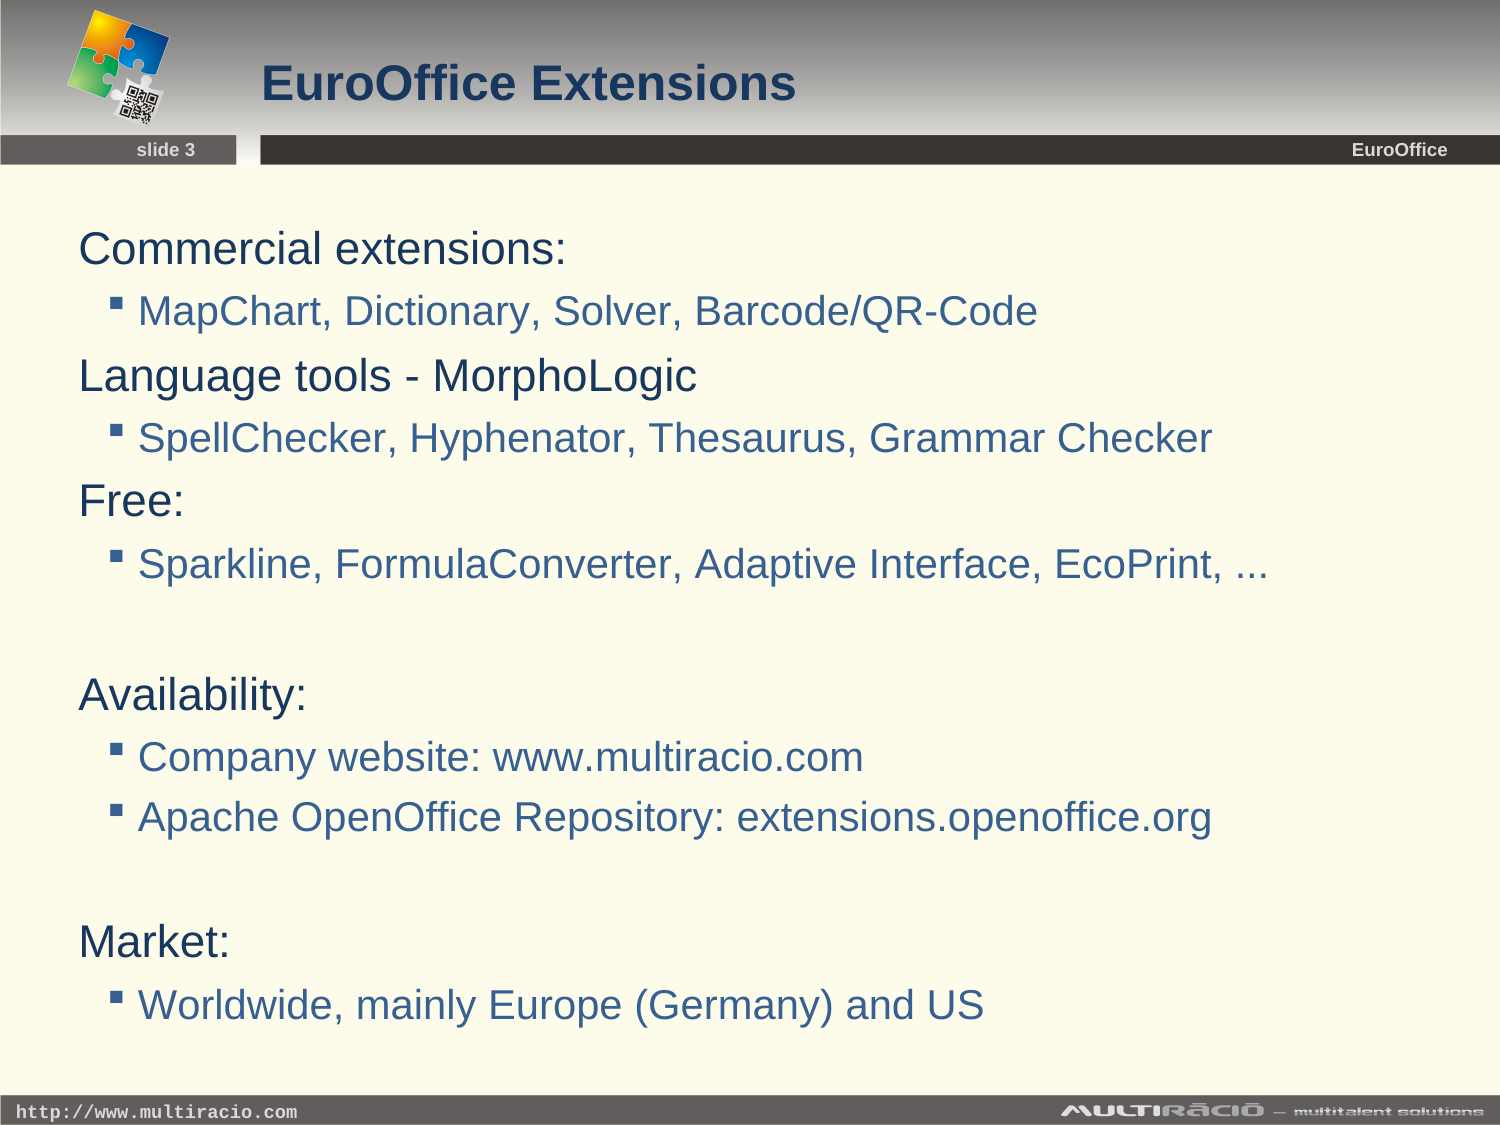

EuroOffice Extensions
slide
 EuroOffice
# Commercial extensions:
MapChart, Dictionary, Solver, Barcode/QR-Code
Language tools - MorphoLogic
SpellChecker, Hyphenator, Thesaurus, Grammar Checker
Free:
Sparkline, FormulaConverter, Adaptive Interface, EcoPrint, ...
Availability:
Company website: www.multiracio.com
Apache OpenOffice Repository: extensions.openoffice.org
Market:
Worldwide, mainly Europe (Germany) and US